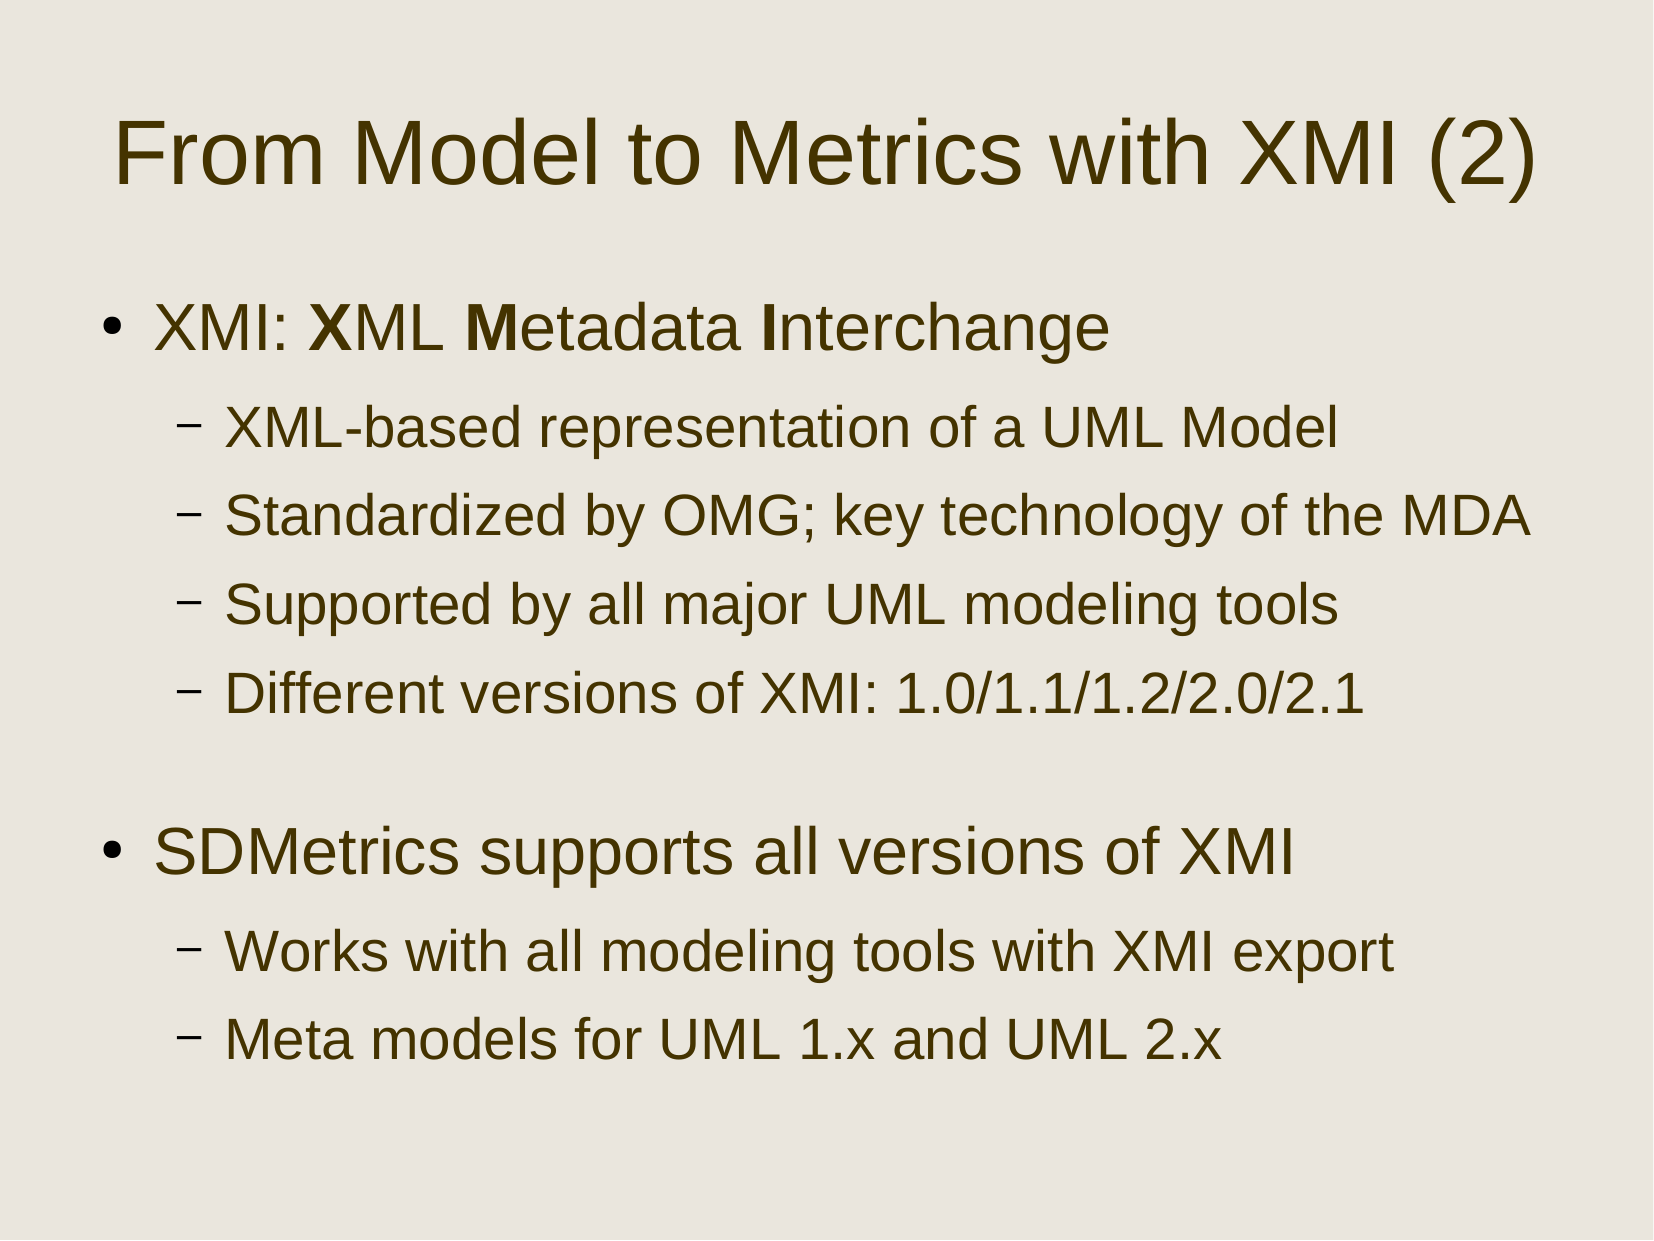

# From Model to Metrics with XMI (2)
XMI: XML Metadata Interchange
XML-based representation of a UML Model
Standardized by OMG; key technology of the MDA
Supported by all major UML modeling tools
Different versions of XMI: 1.0/1.1/1.2/2.0/2.1
SDMetrics supports all versions of XMI
Works with all modeling tools with XMI export
Meta models for UML 1.x and UML 2.x